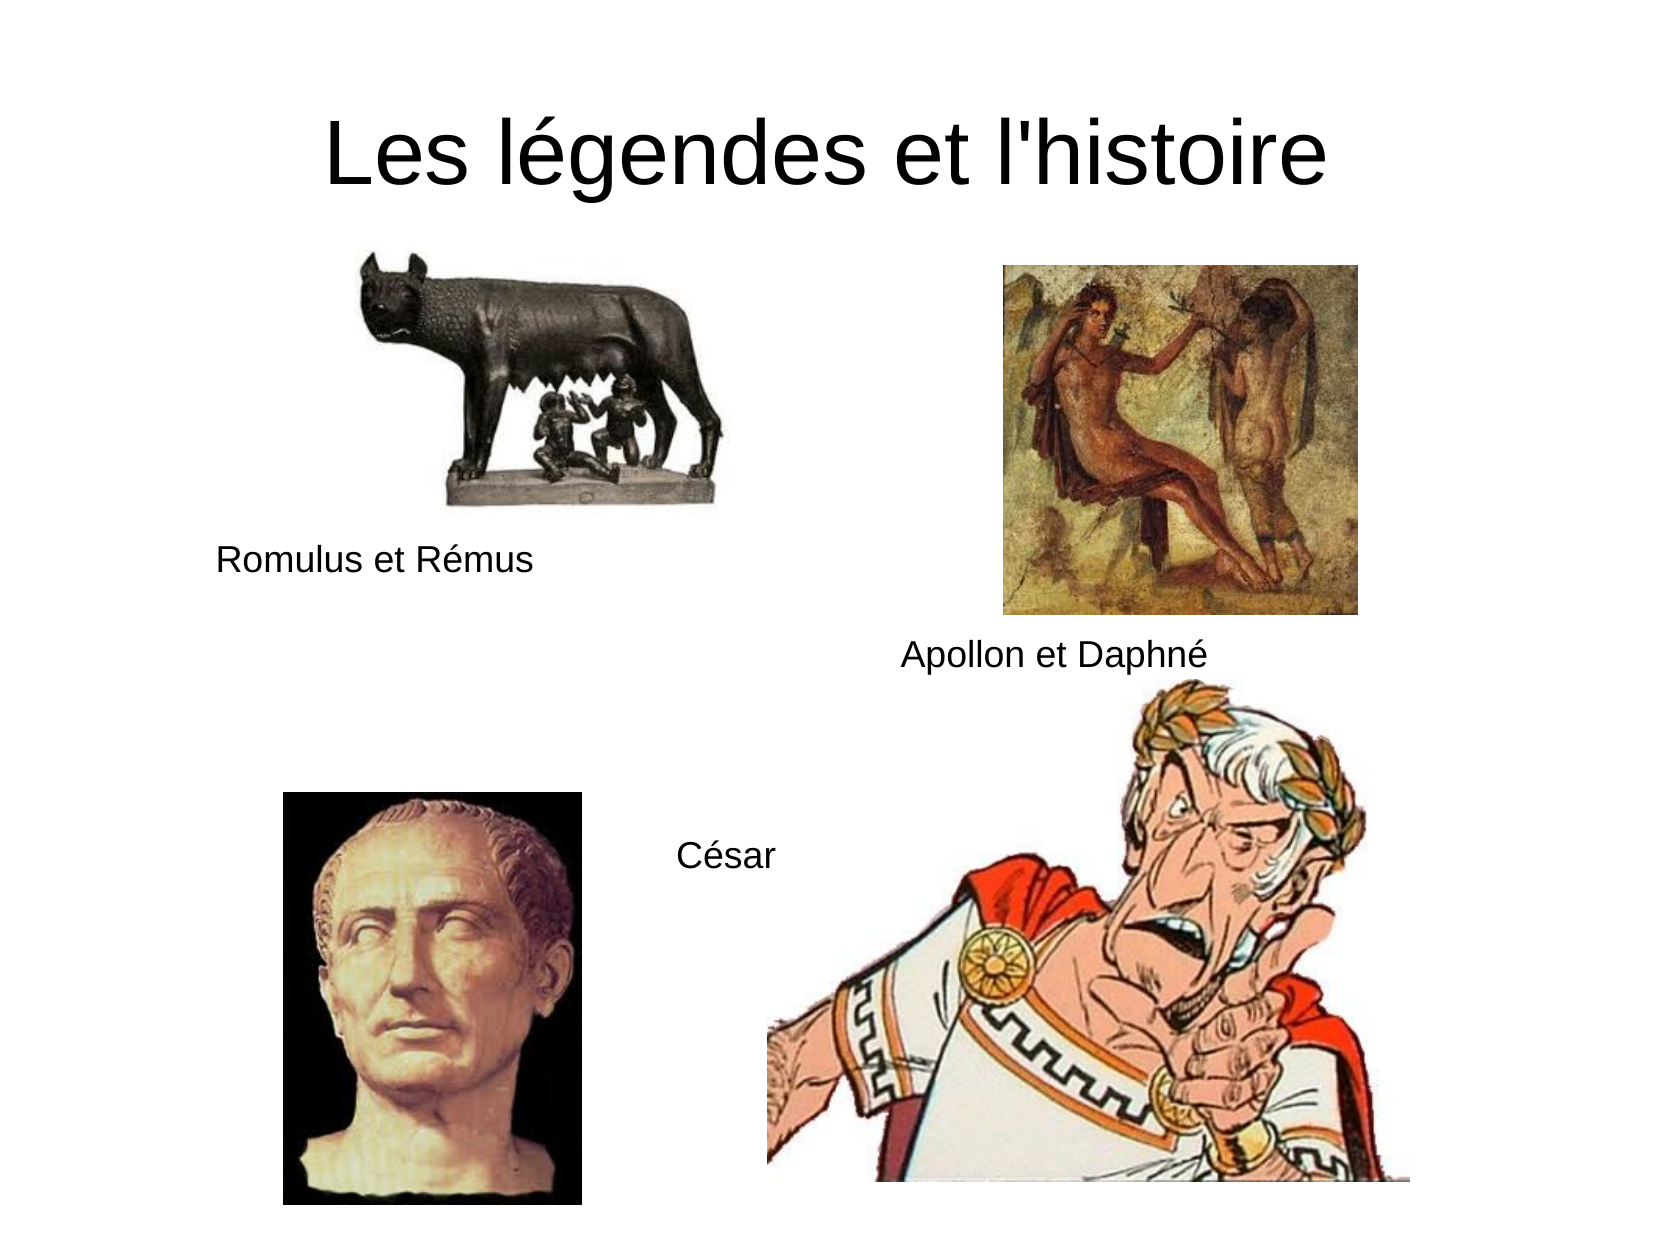

# Les légendes et l'histoire
Romulus et Rémus
Apollon et Daphné
César